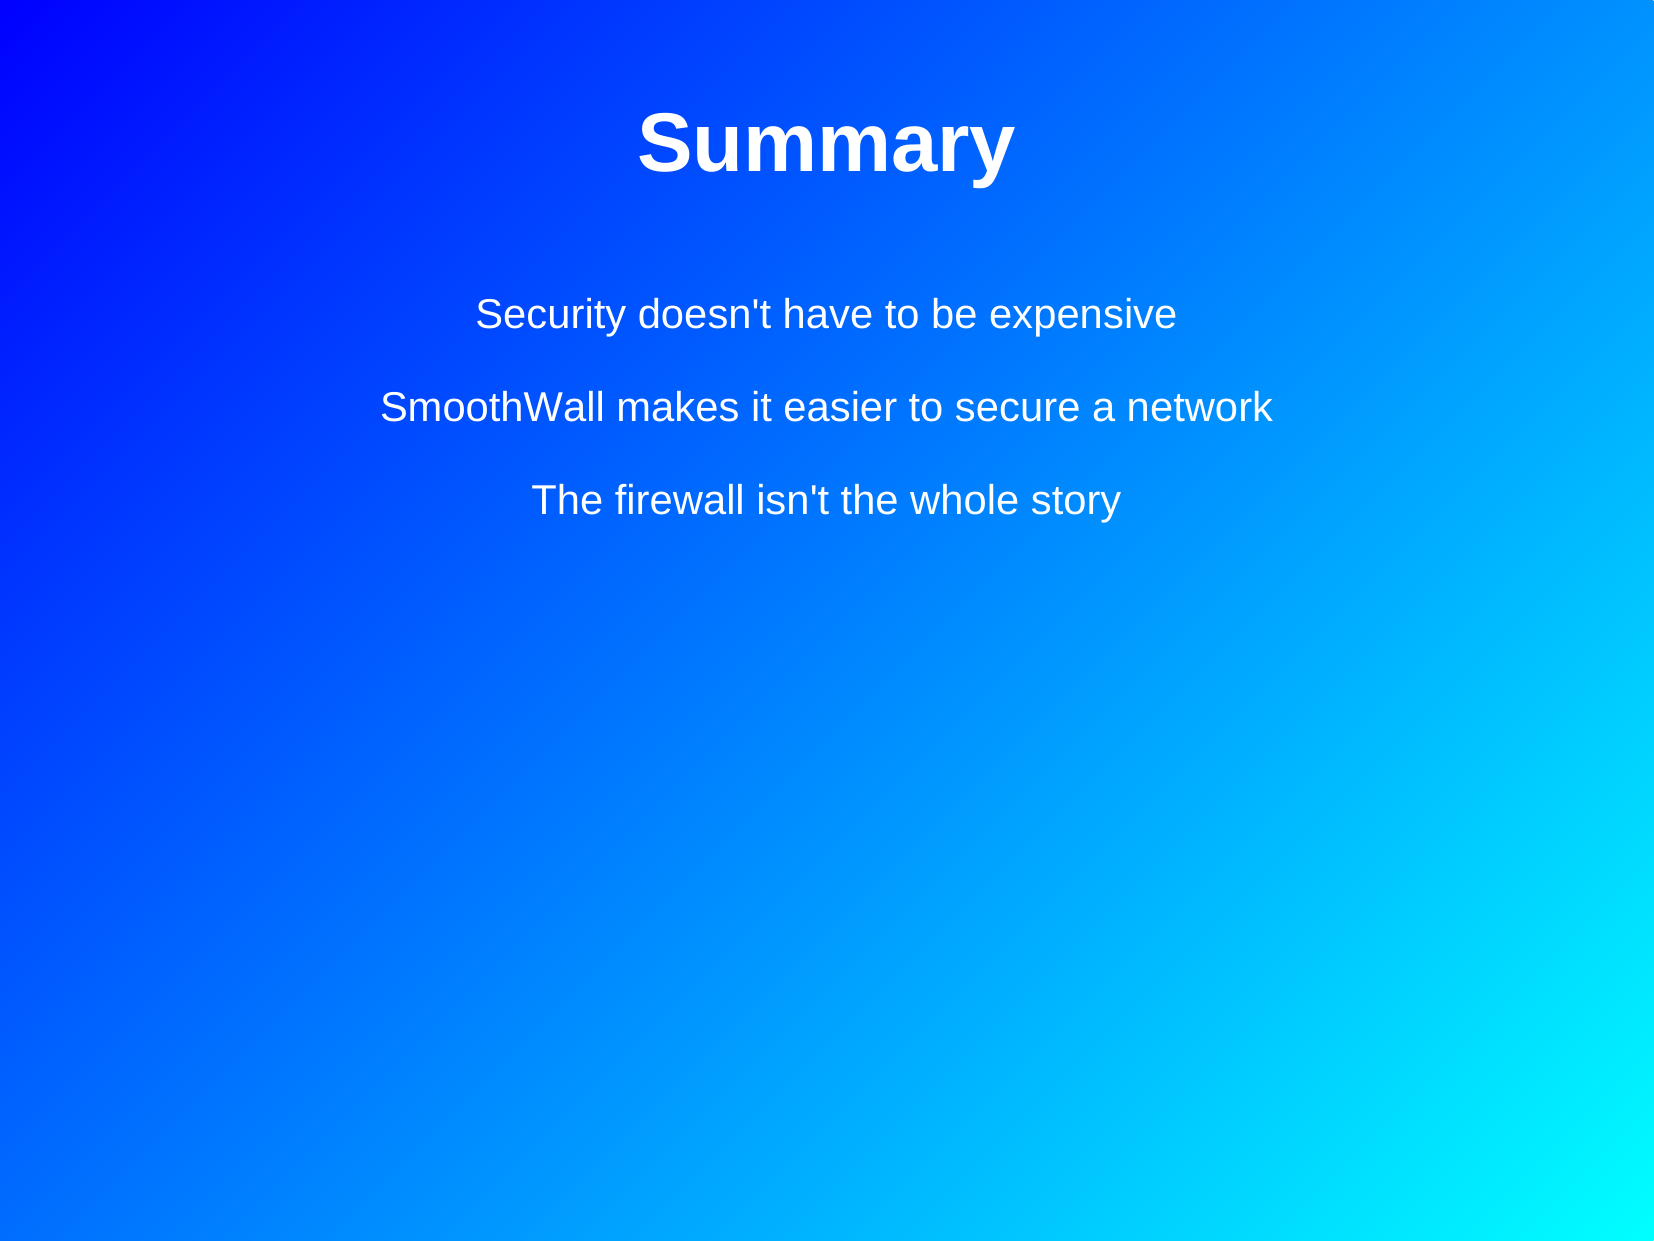

Summary
Security doesn't have to be expensive
SmoothWall makes it easier to secure a network
The firewall isn't the whole story